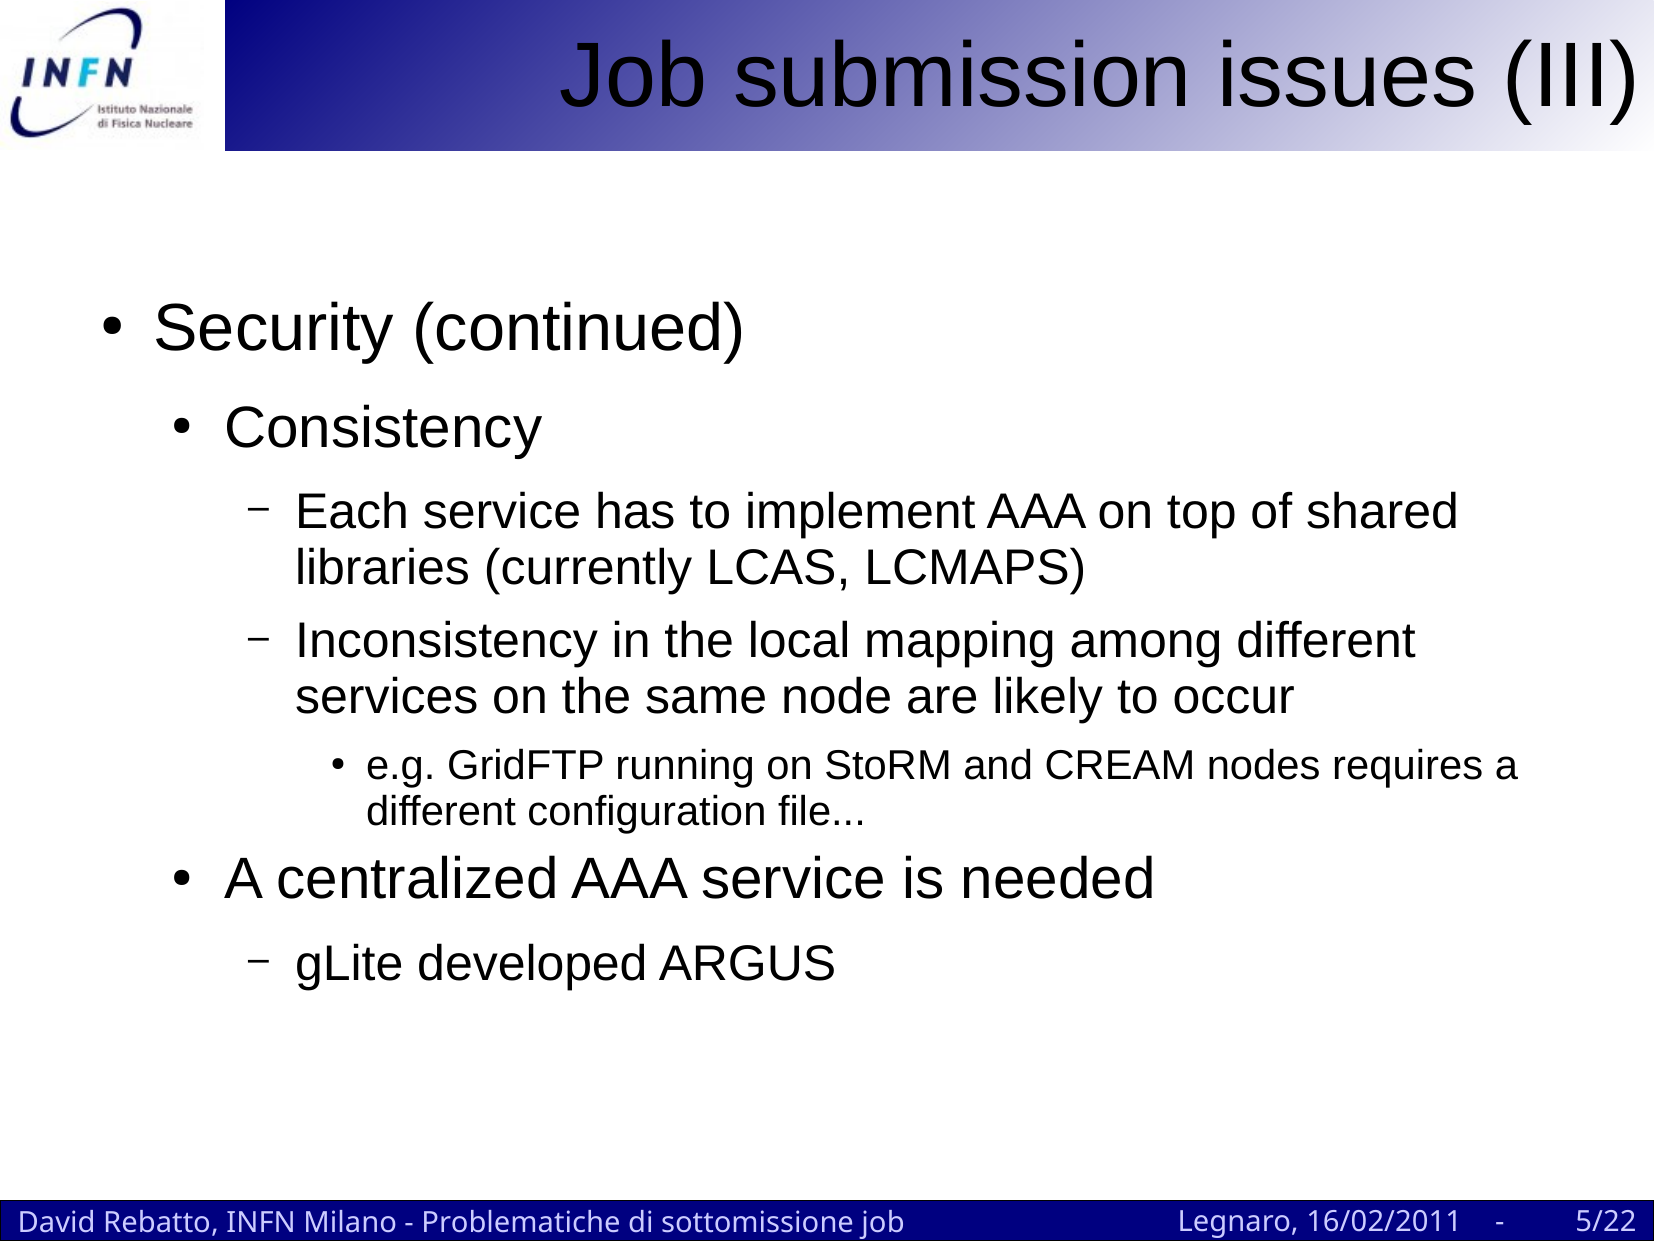

# Job submission issues (III)
Security (continued)
Consistency
Each service has to implement AAA on top of shared libraries (currently LCAS, LCMAPS)
Inconsistency in the local mapping among different services on the same node are likely to occur
e.g. GridFTP running on StoRM and CREAM nodes requires a different configuration file...
A centralized AAA service is needed
gLite developed ARGUS
Legnaro, 16/02/2011
5
David Rebatto, INFN Milano - Problematiche di sottomissione job